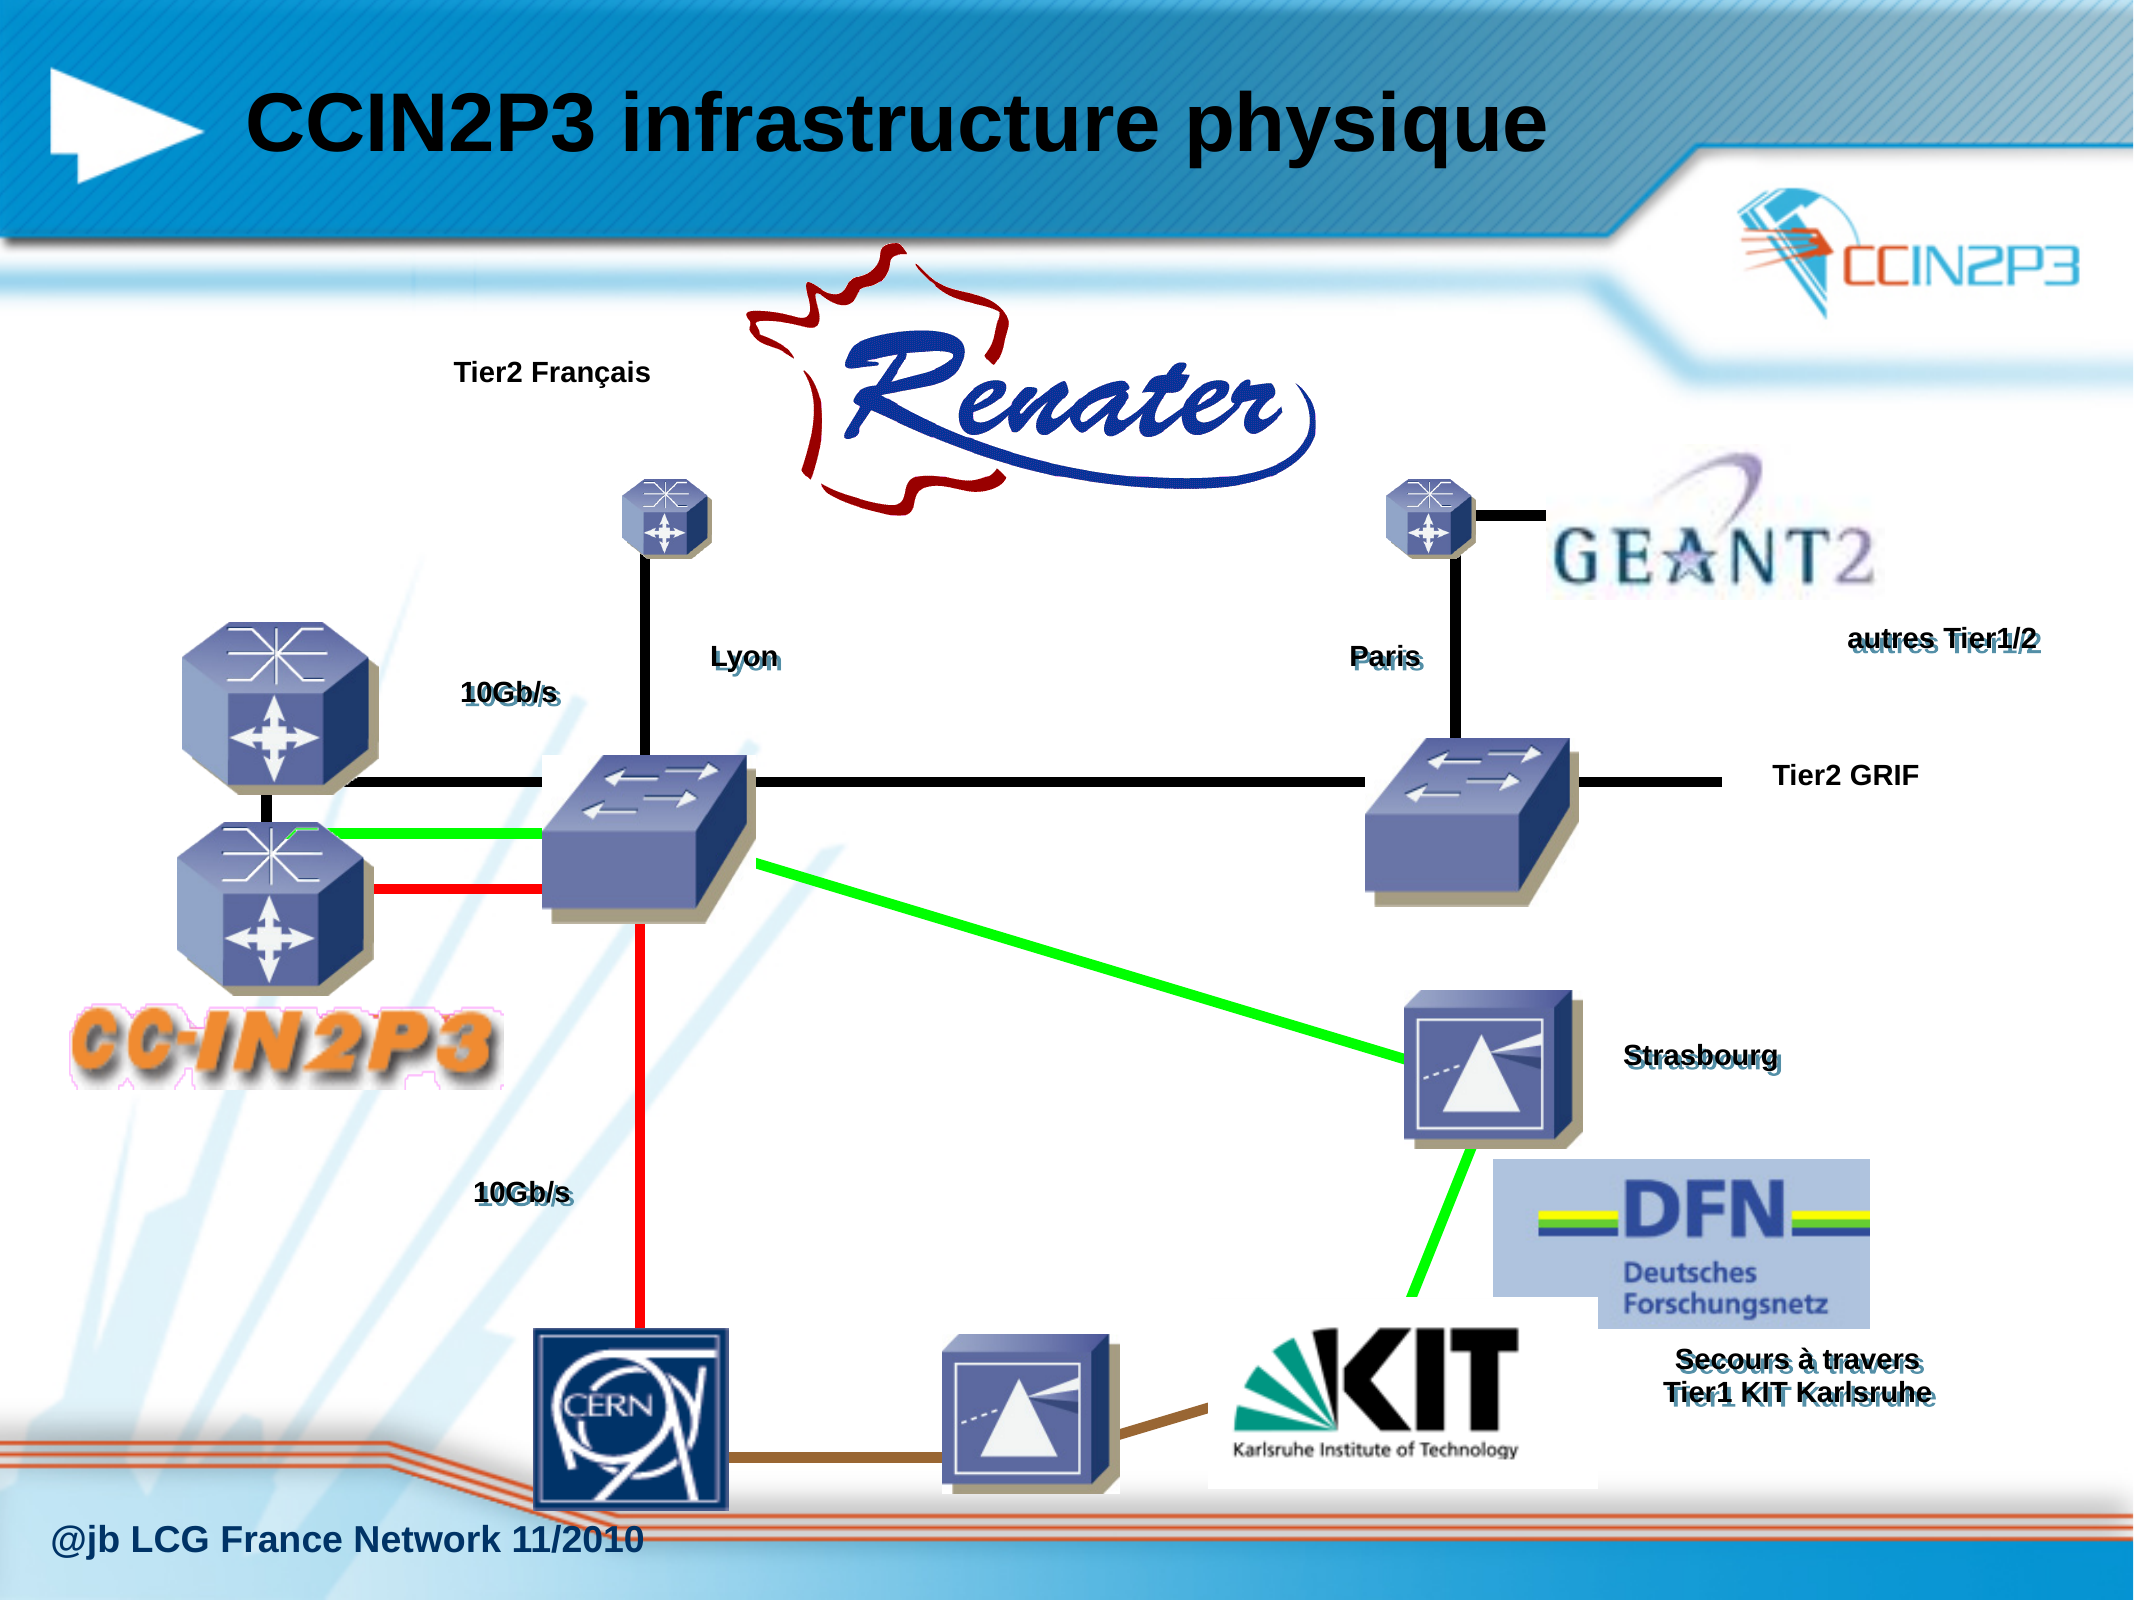

# CCIN2P3 infrastructure physique
Tier2 Français
autres Tier1/2
Lyon
10Gb/s
Paris
Strasbourg
Secours à travers
Tier1 KIT Karlsruhe
10Gb/s
Tier2 GRIF
12
Votre Nom